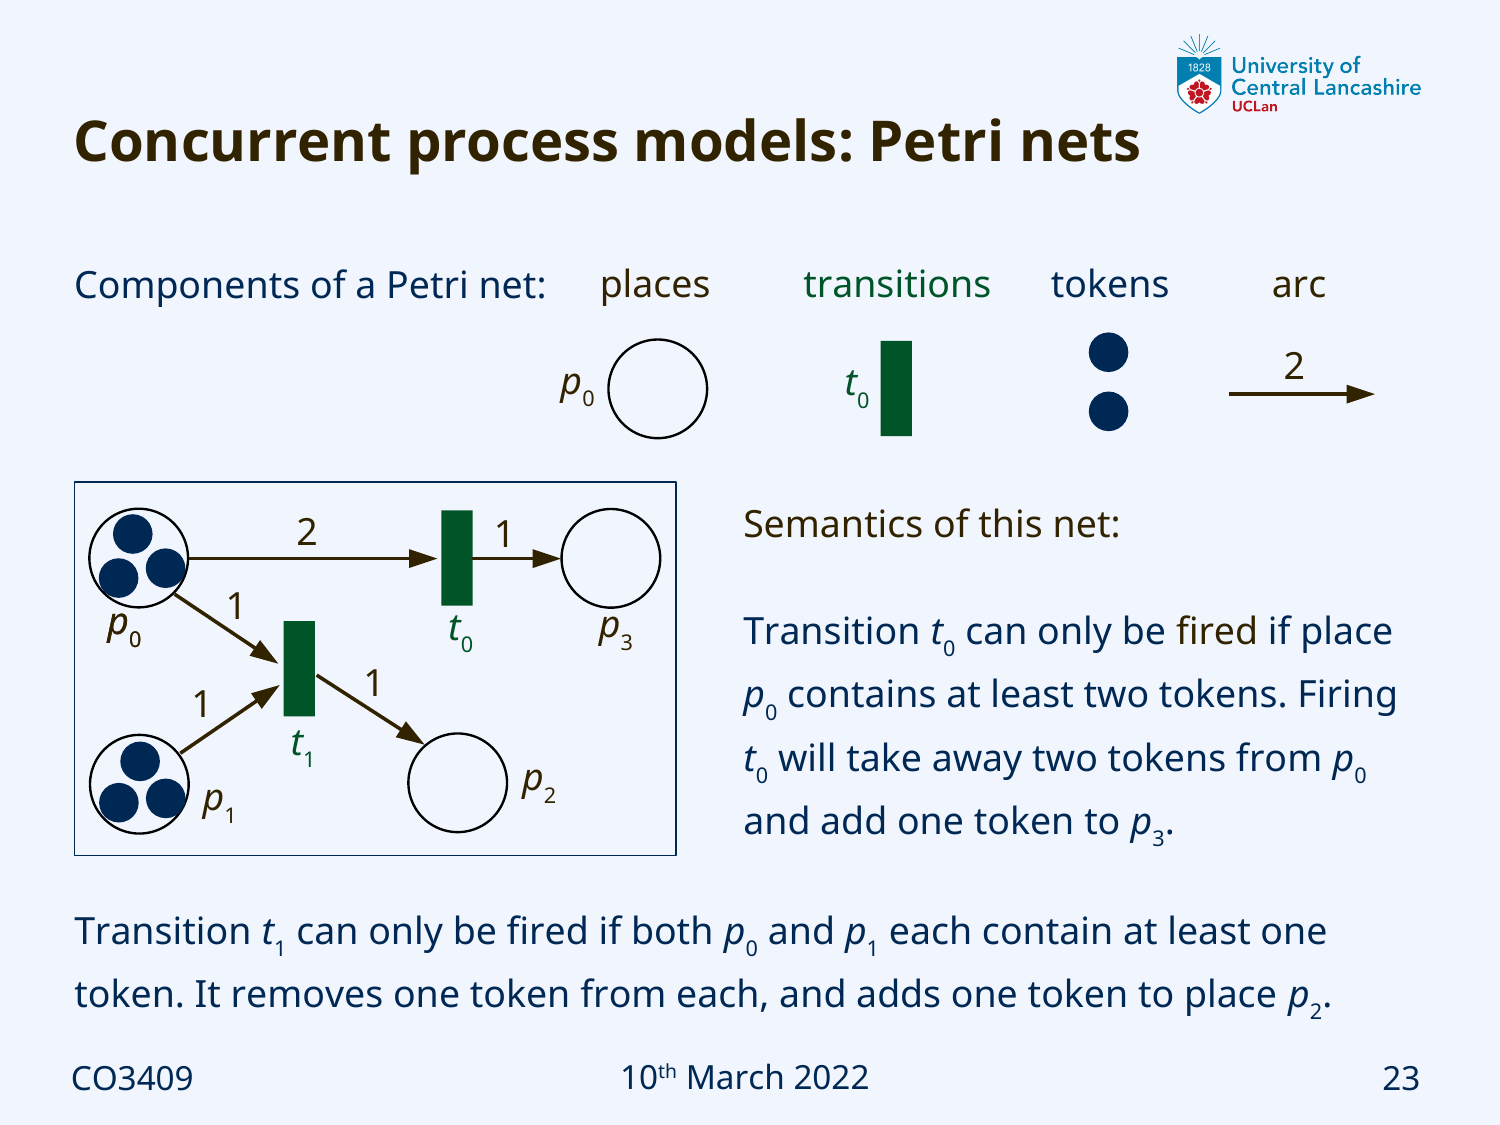

# Concurrent process models: Petri nets
Components of a Petri net:
places
transitions
tokens
arc
2
p0
t0
Semantics of this net:
Transition t0 can only be fired if place p0 contains at least two tokens. Firing t0 will take away two tokens from p0 and add one token to p3.
2
1
1
p0
p0
p3
t0
1
1
t1
p2
p1
Transition t1 can only be fired if both p0 and p1 each contain at least one token. It removes one token from each, and adds one token to place p2.